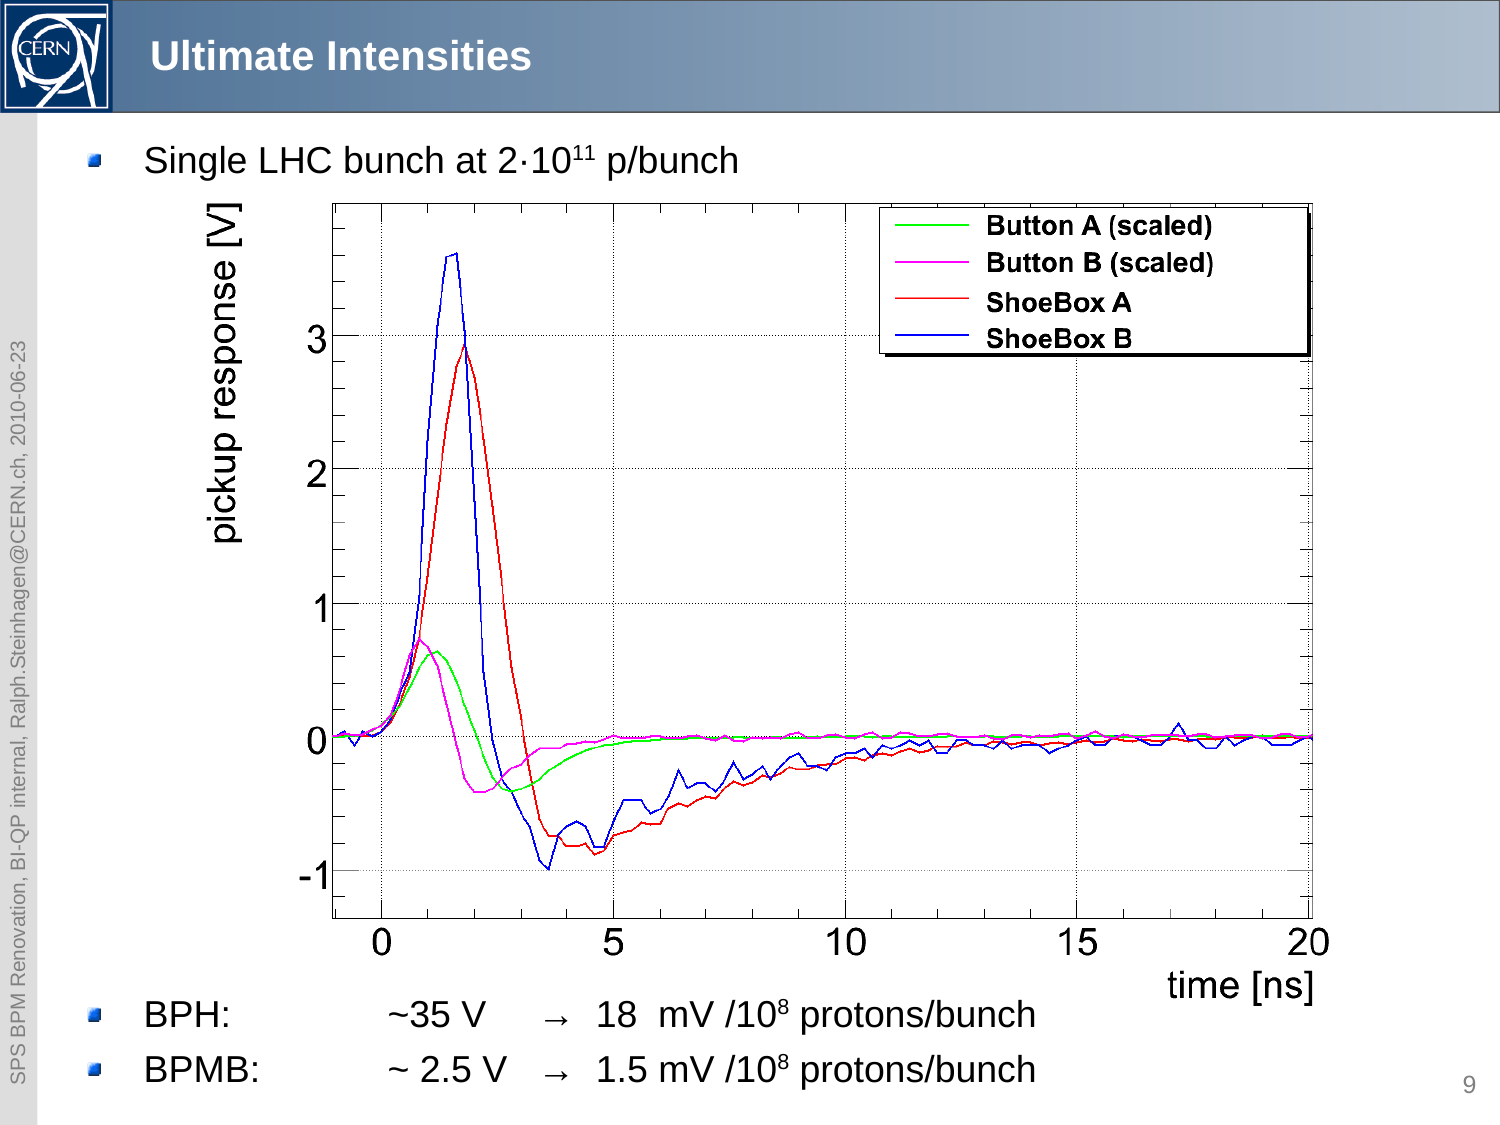

# Ultimate Intensities
Single LHC bunch at 2·1011 p/bunch
BPH: 	~35 V 	→ 18 mV /108 protons/bunch
BPMB: 	~ 2.5 V	→ 1.5 mV /108 protons/bunch